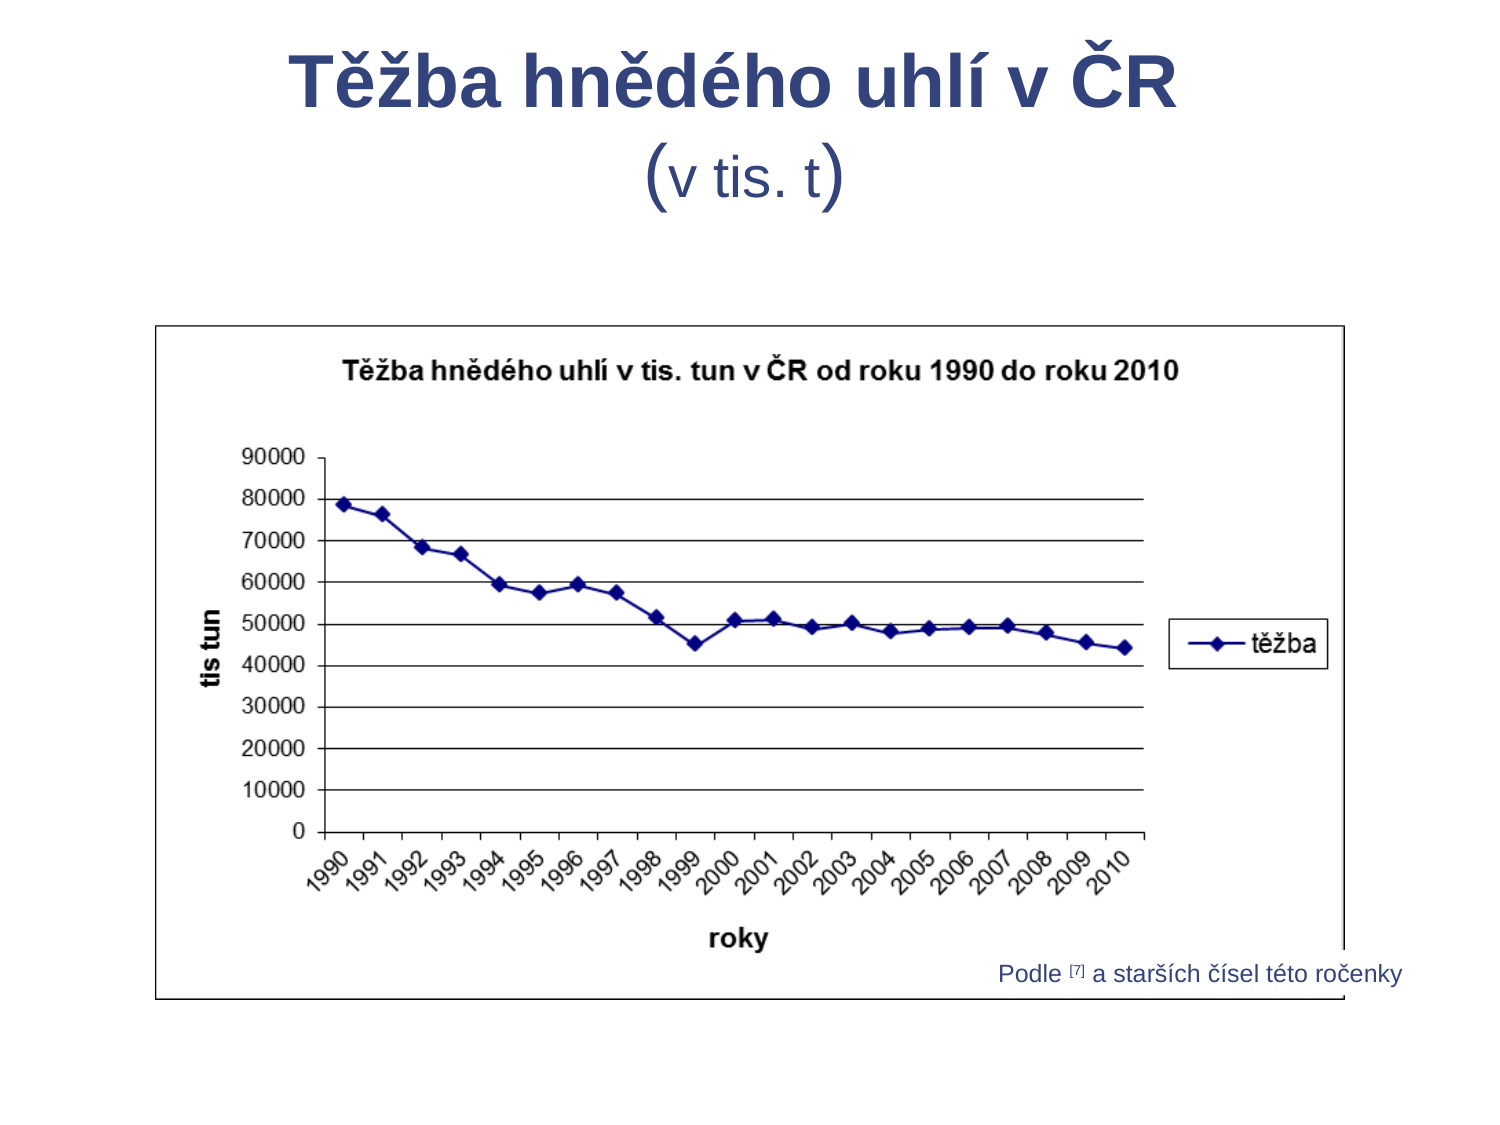

Těžba hnědého uhlí v ČR
(v tis. t)
Podle [7] a starších čísel této ročenky